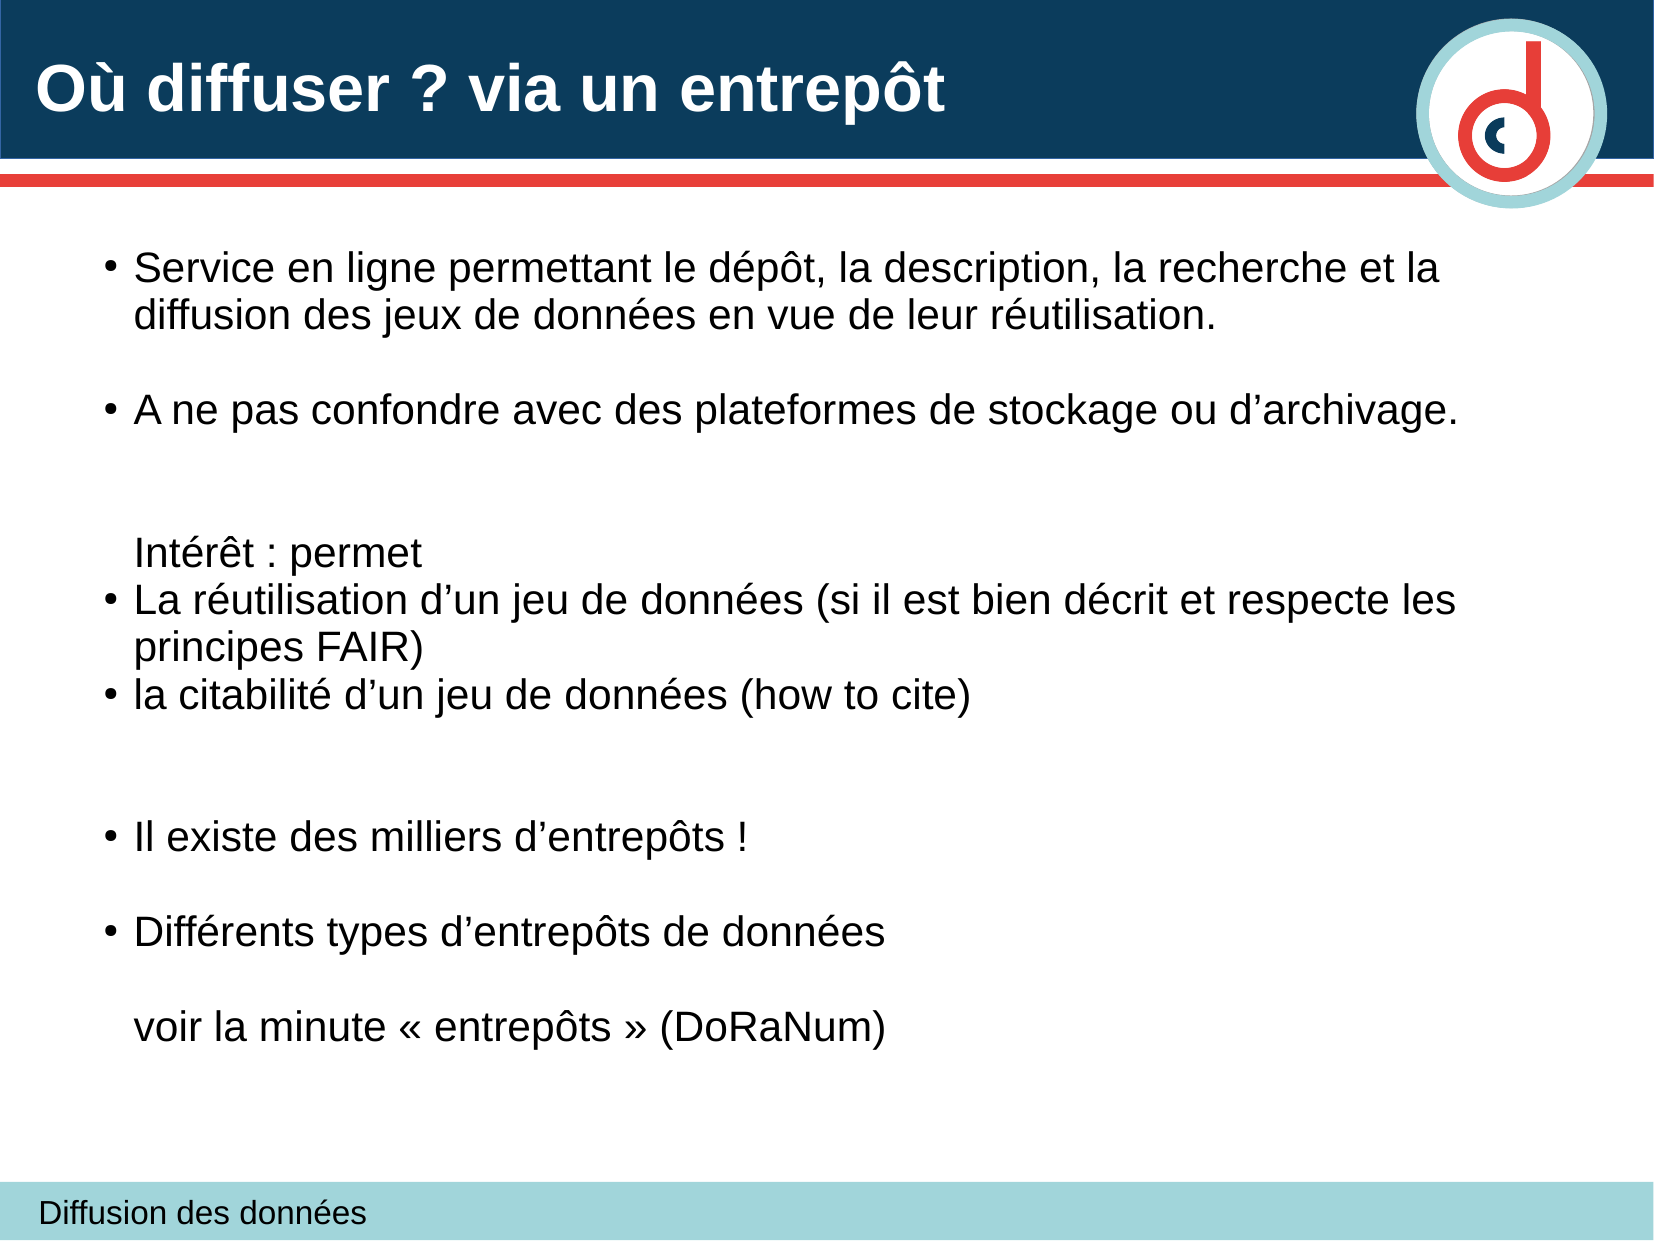

# Où diffuser ? via un entrepôt
Service en ligne permettant le dépôt, la description, la recherche et la diffusion des jeux de données en vue de leur réutilisation.
A ne pas confondre avec des plateformes de stockage ou d’archivage.
Intérêt : permet
La réutilisation d’un jeu de données (si il est bien décrit et respecte les principes FAIR)
la citabilité d’un jeu de données (how to cite)
Il existe des milliers d’entrepôts !
Différents types d’entrepôts de données
voir la minute « entrepôts » (DoRaNum)
Diffusion des données